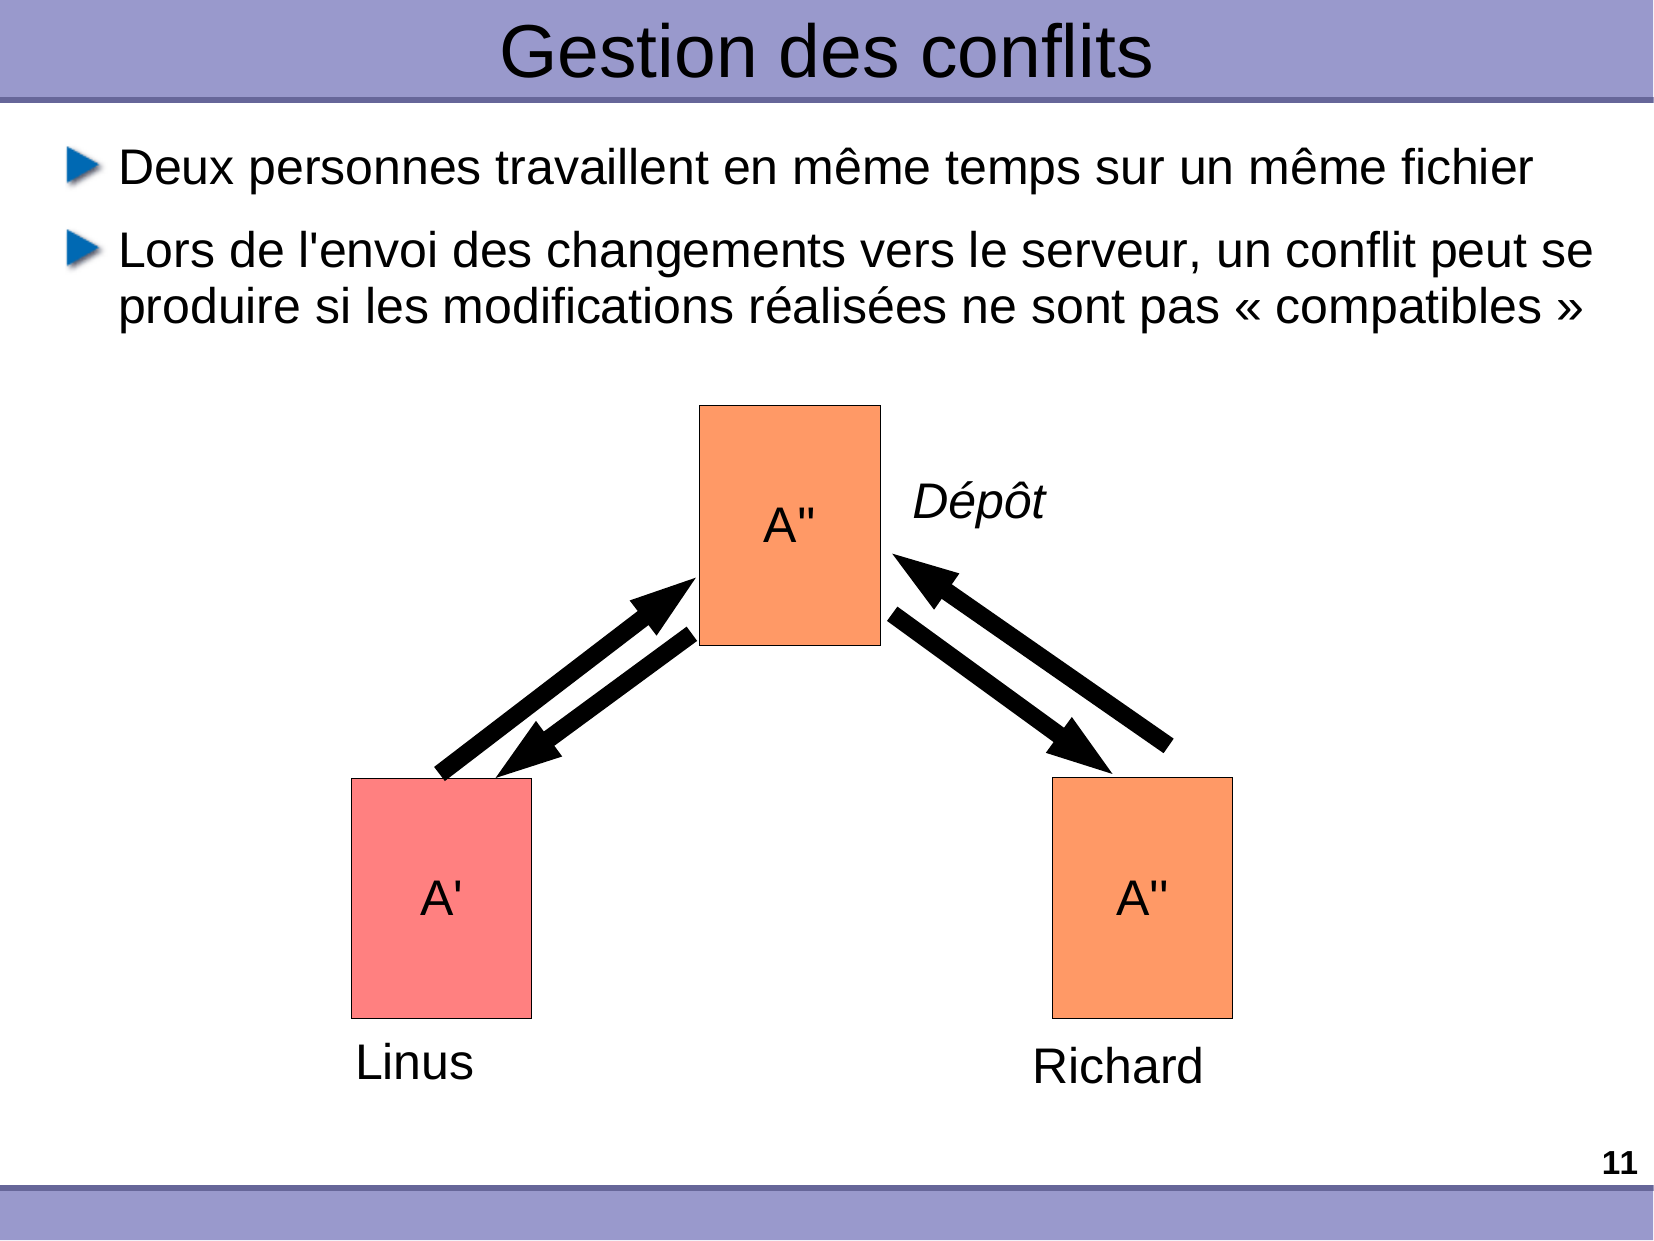

# Gestion des conflits
Deux personnes travaillent en même temps sur un même fichier
Lors de l'envoi des changements vers le serveur, un conflit peut se produire si les modifications réalisées ne sont pas « compatibles »
A
A''
A'
Dépôt
A''
A
A'
A
Linus
Richard